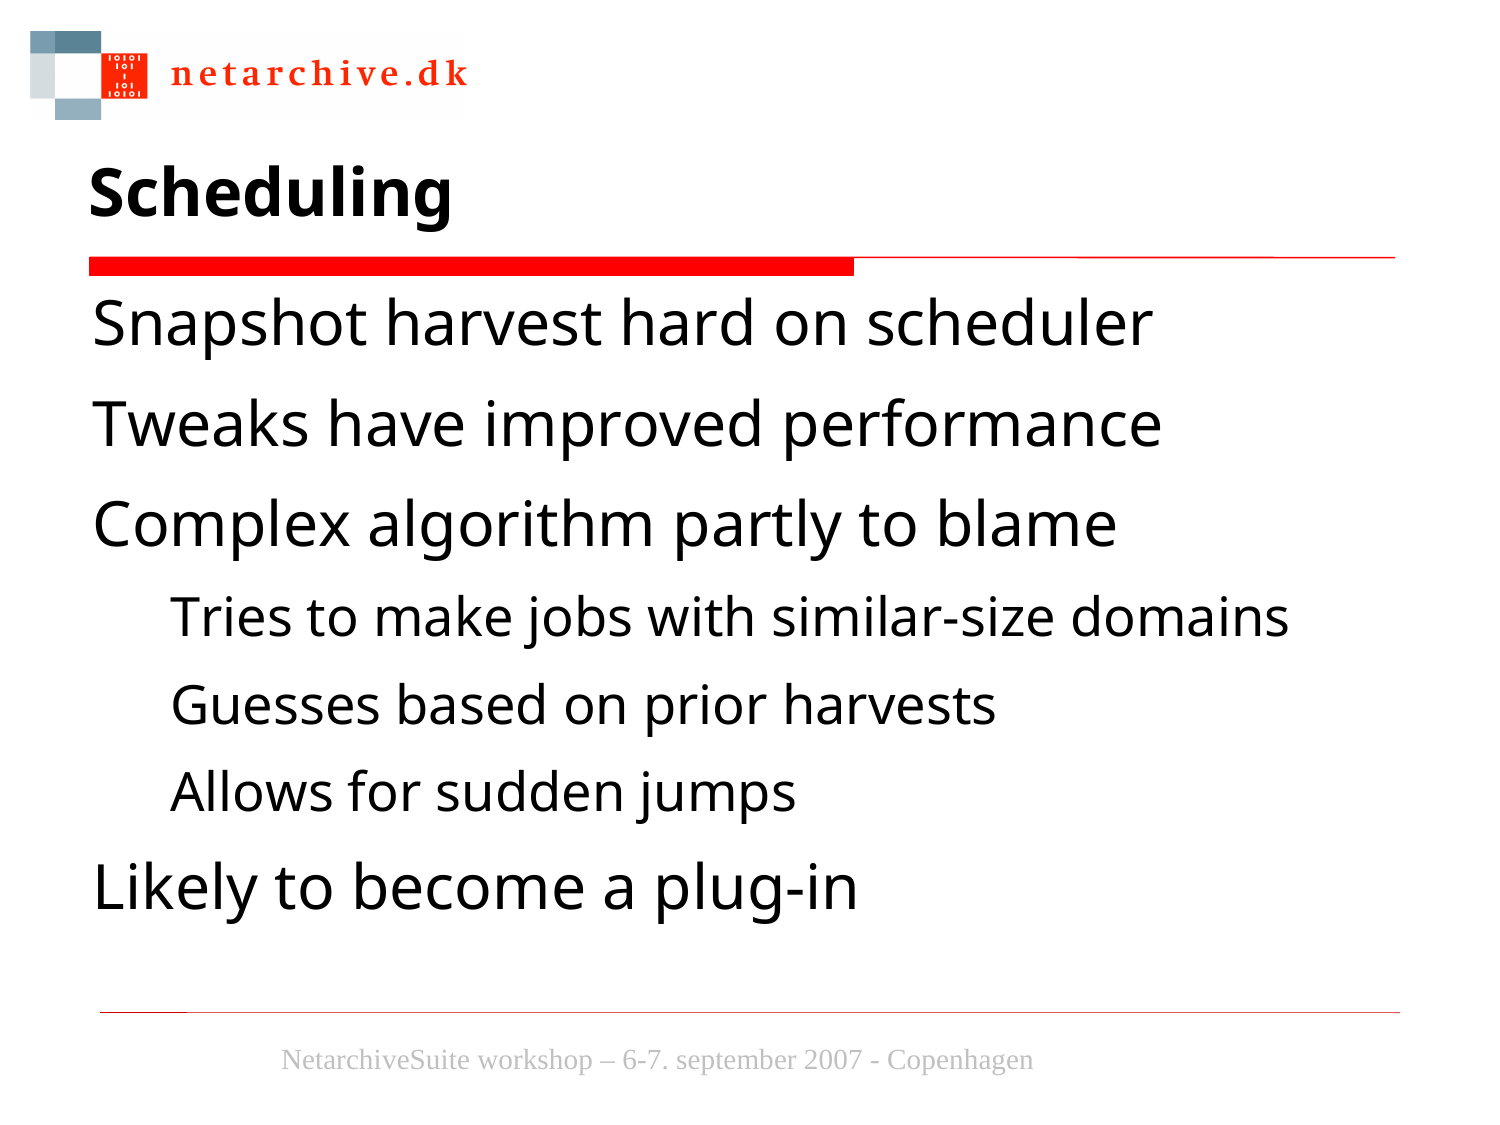

# Scheduling
Snapshot harvest hard on scheduler
Tweaks have improved performance
Complex algorithm partly to blame
Tries to make jobs with similar-size domains
Guesses based on prior harvests
Allows for sudden jumps
Likely to become a plug-in